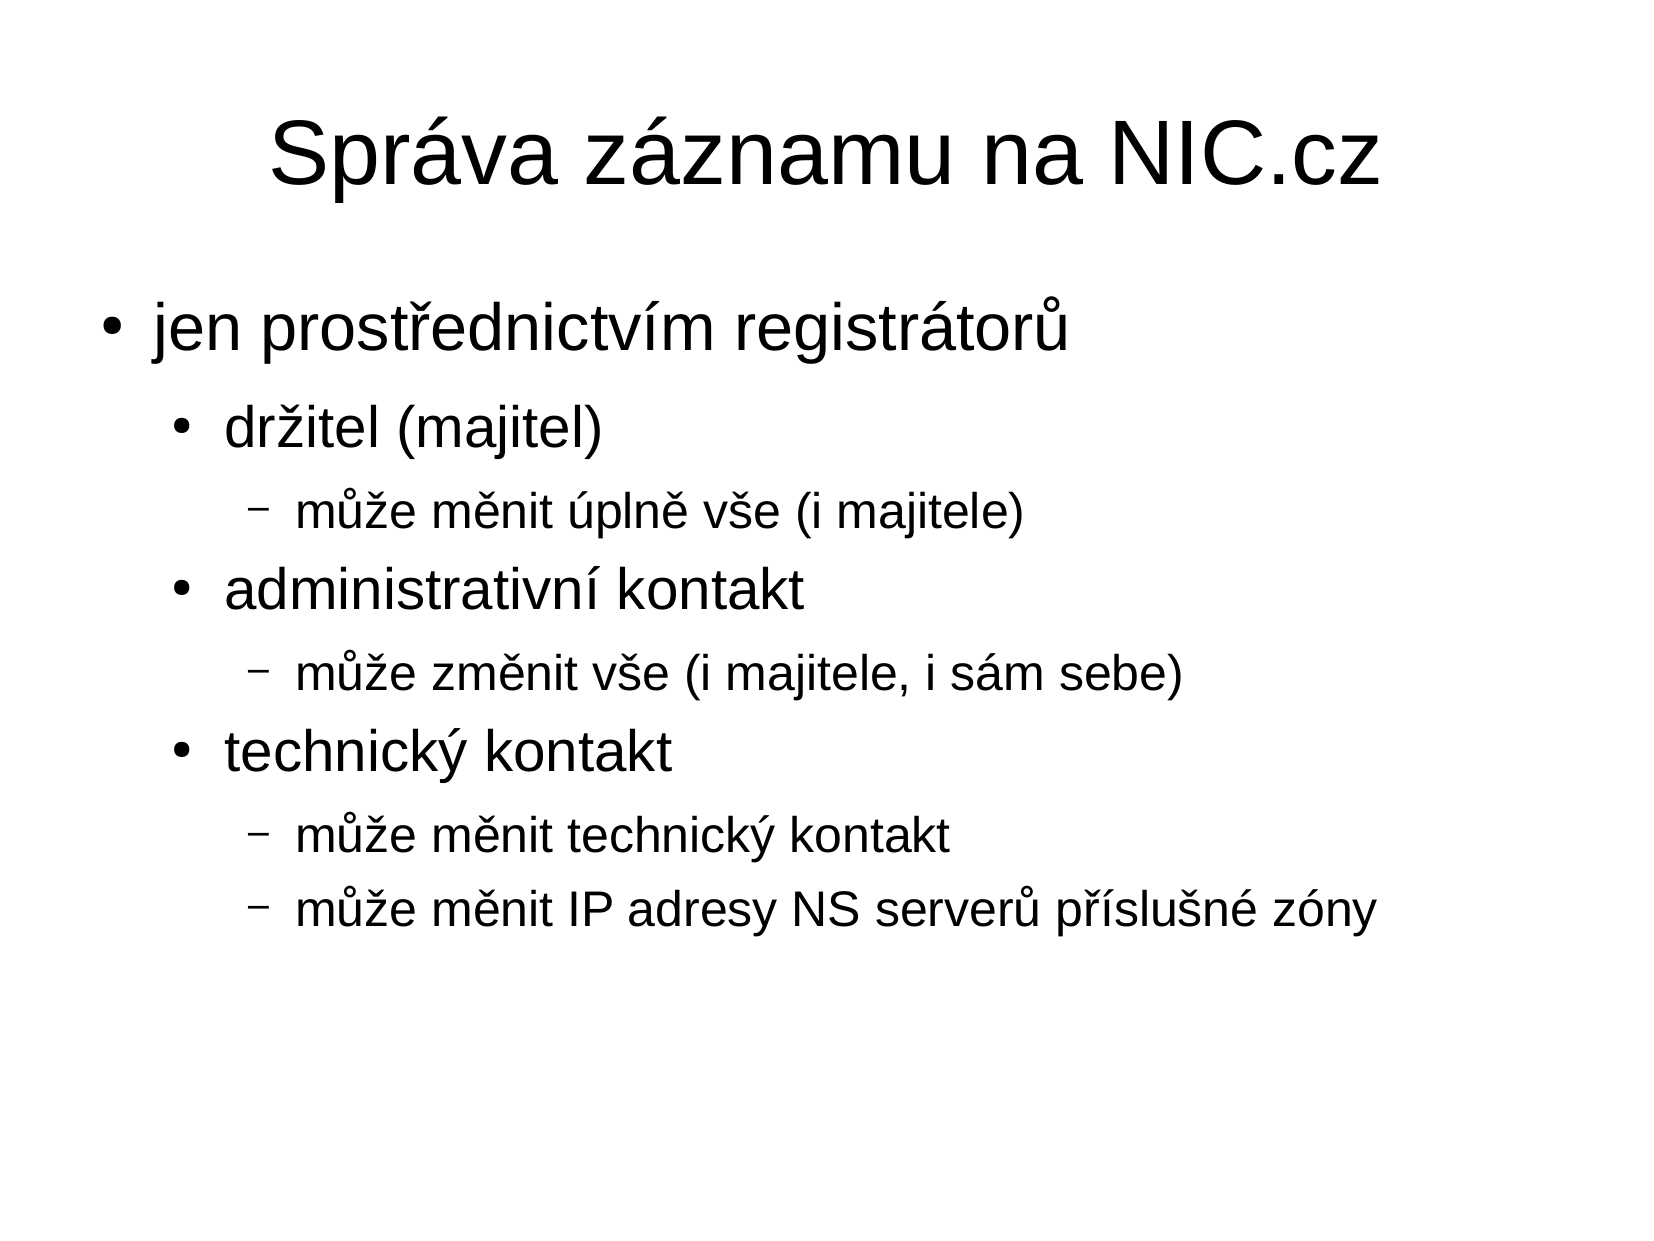

# Správa záznamu na NIC.cz
jen prostřednictvím registrátorů
držitel (majitel)
může měnit úplně vše (i majitele)
administrativní kontakt
může změnit vše (i majitele, i sám sebe)
technický kontakt
může měnit technický kontakt
může měnit IP adresy NS serverů příslušné zóny